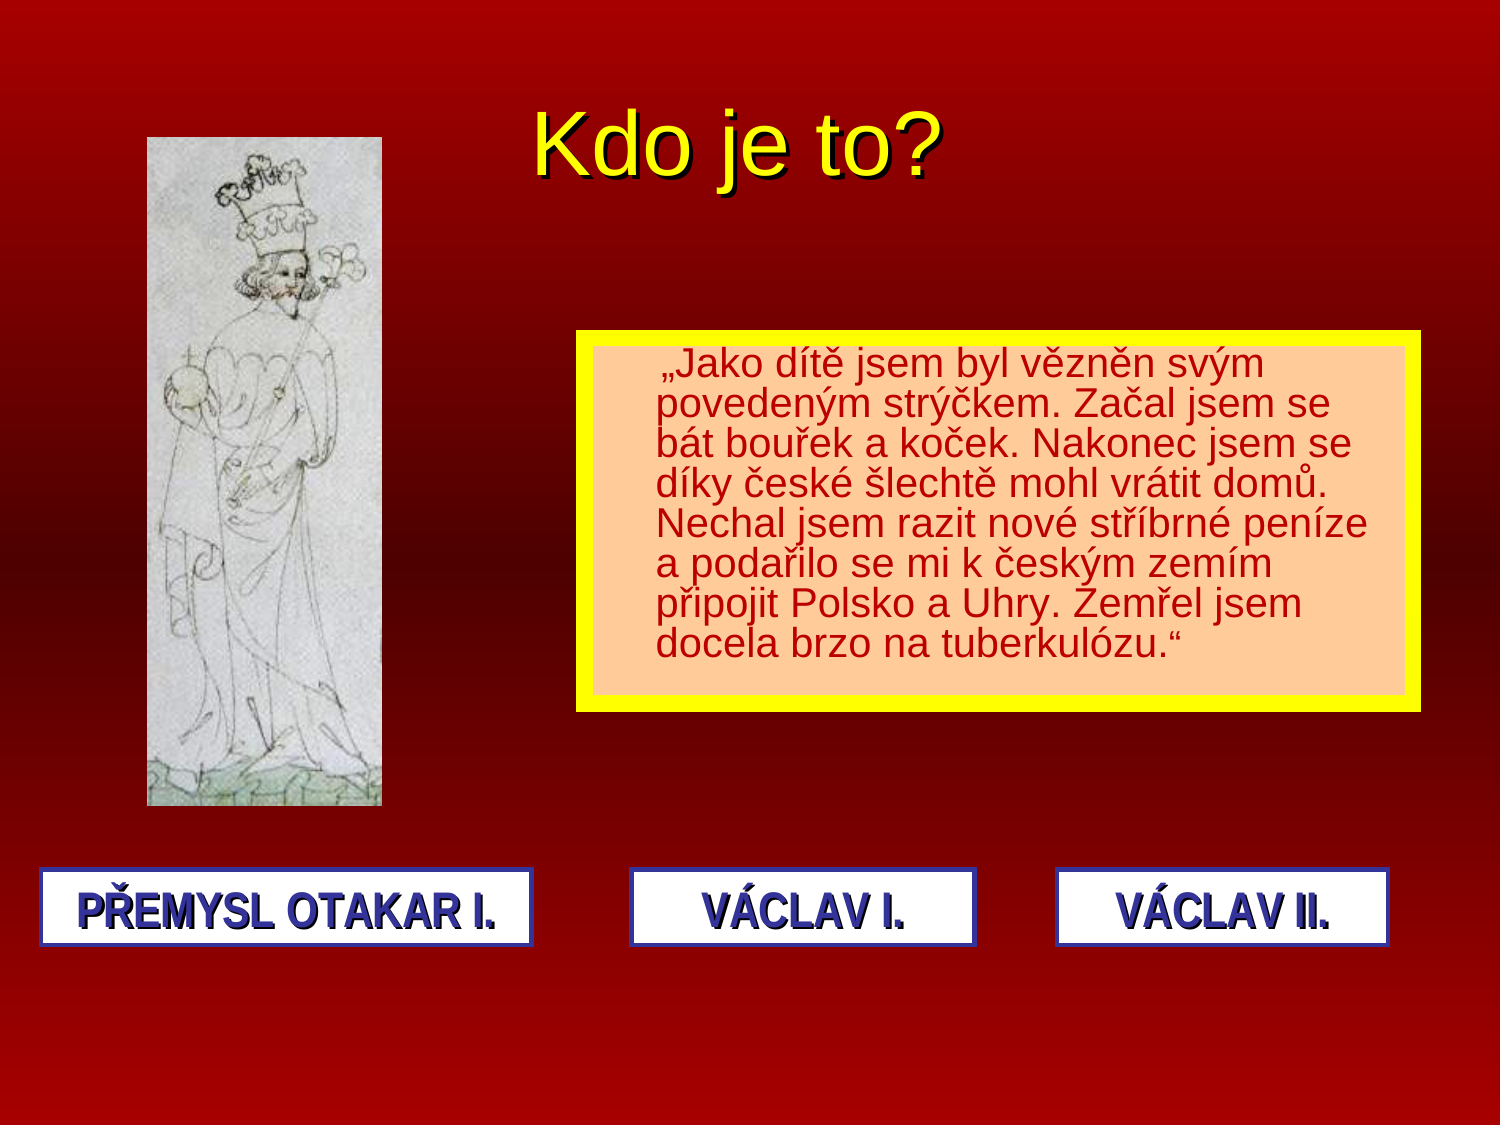

# Kdo je to?
	 „Jako dítě jsem byl vězněn svým povedeným strýčkem. Začal jsem se bát bouřek a koček. Nakonec jsem se díky české šlechtě mohl vrátit domů. Nechal jsem razit nové stříbrné peníze a podařilo se mi k českým zemím připojit Polsko a Uhry. Zemřel jsem docela brzo na tuberkulózu.“
PŘEMYSL OTAKAR I.
VÁCLAV I.
VÁCLAV II.